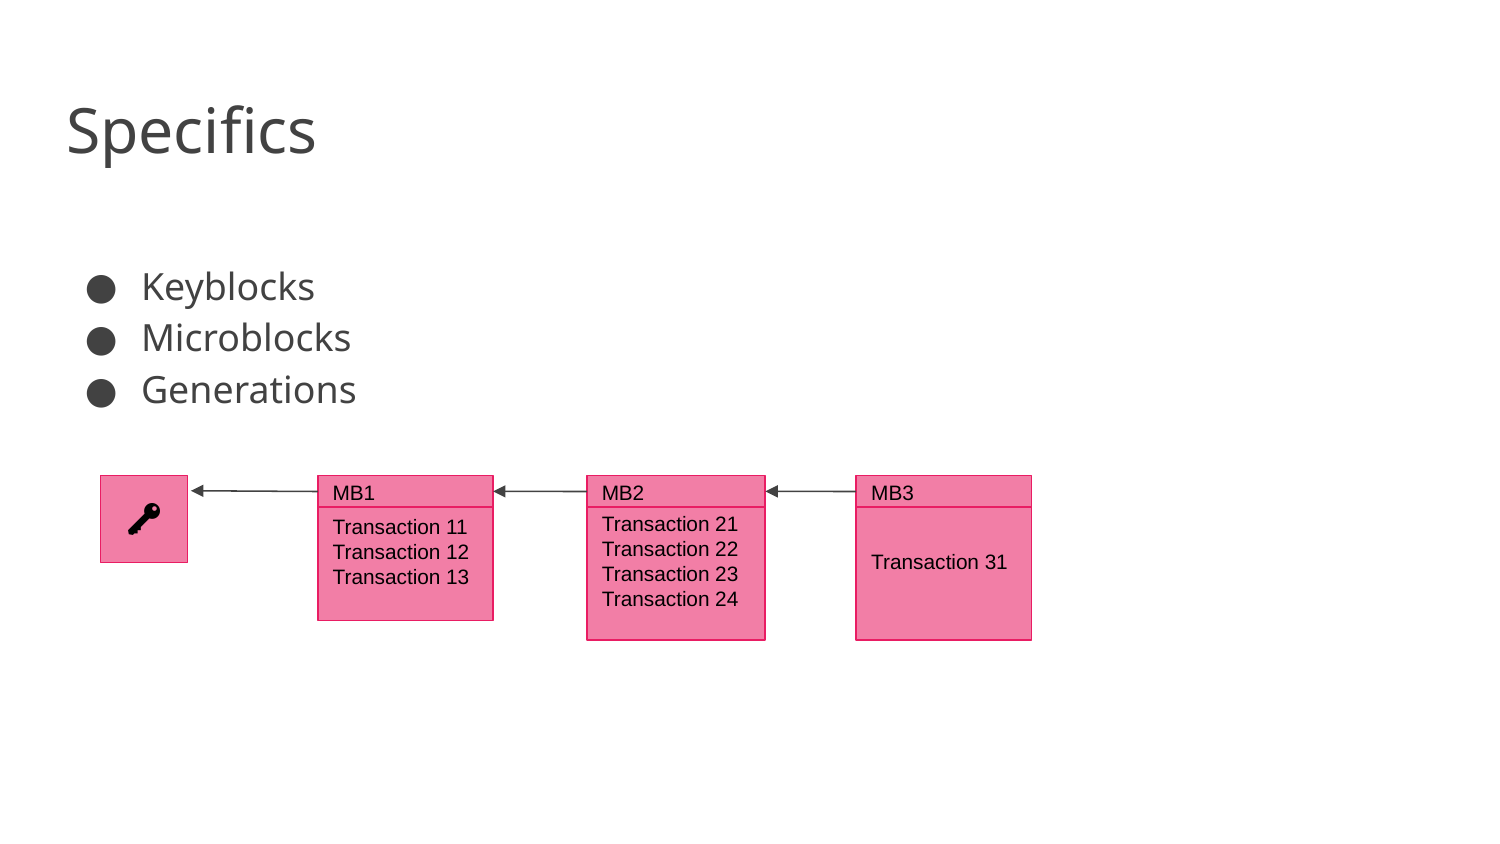

# Specifics
Keyblocks
Microblocks
Generations
MB1
MB2
MB3
Transaction 11
Transaction 12
Transaction 13
Transaction 21
Transaction 22
Transaction 23
Transaction 24
Transaction 31